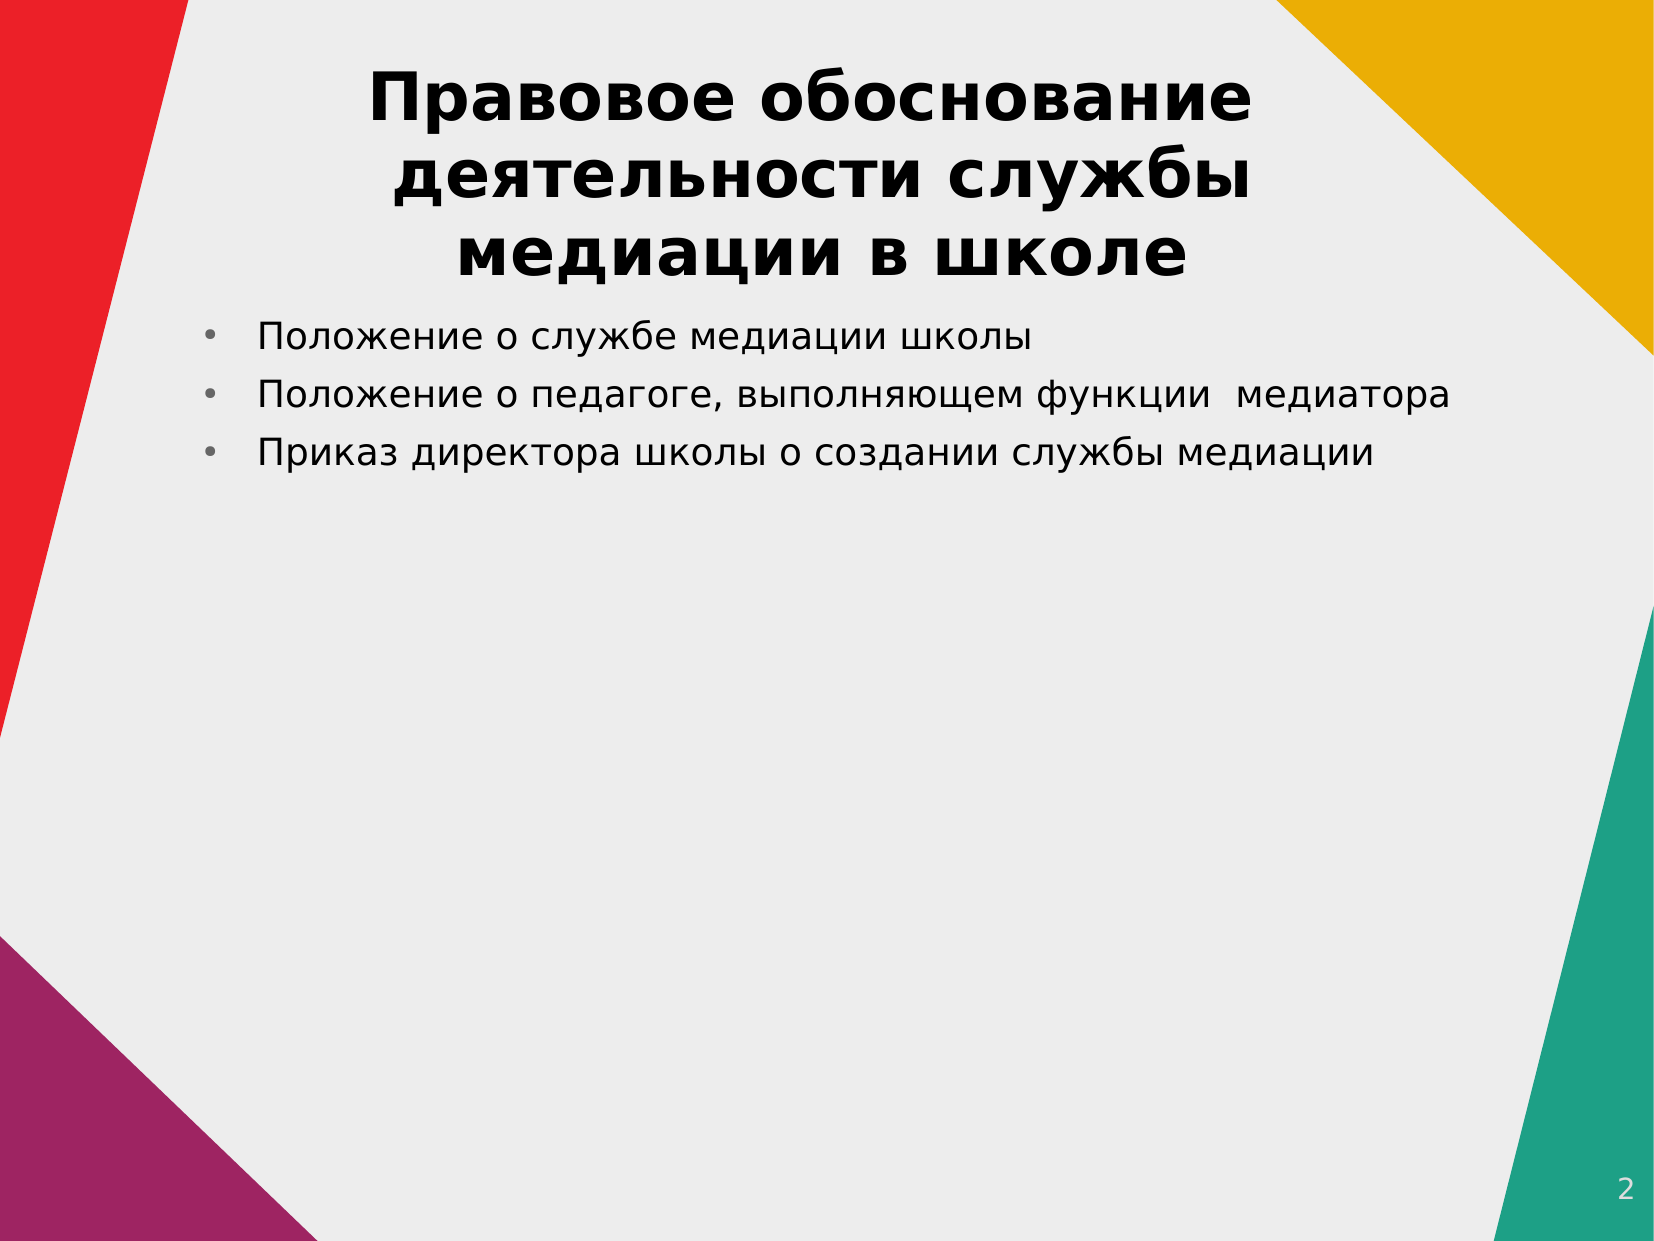

Правовое обоснование
деятельности службы медиации в школе
Положение о службе медиации школы
Положение о педагоге, выполняющем функции медиатора
Приказ директора школы о создании службы медиации
2